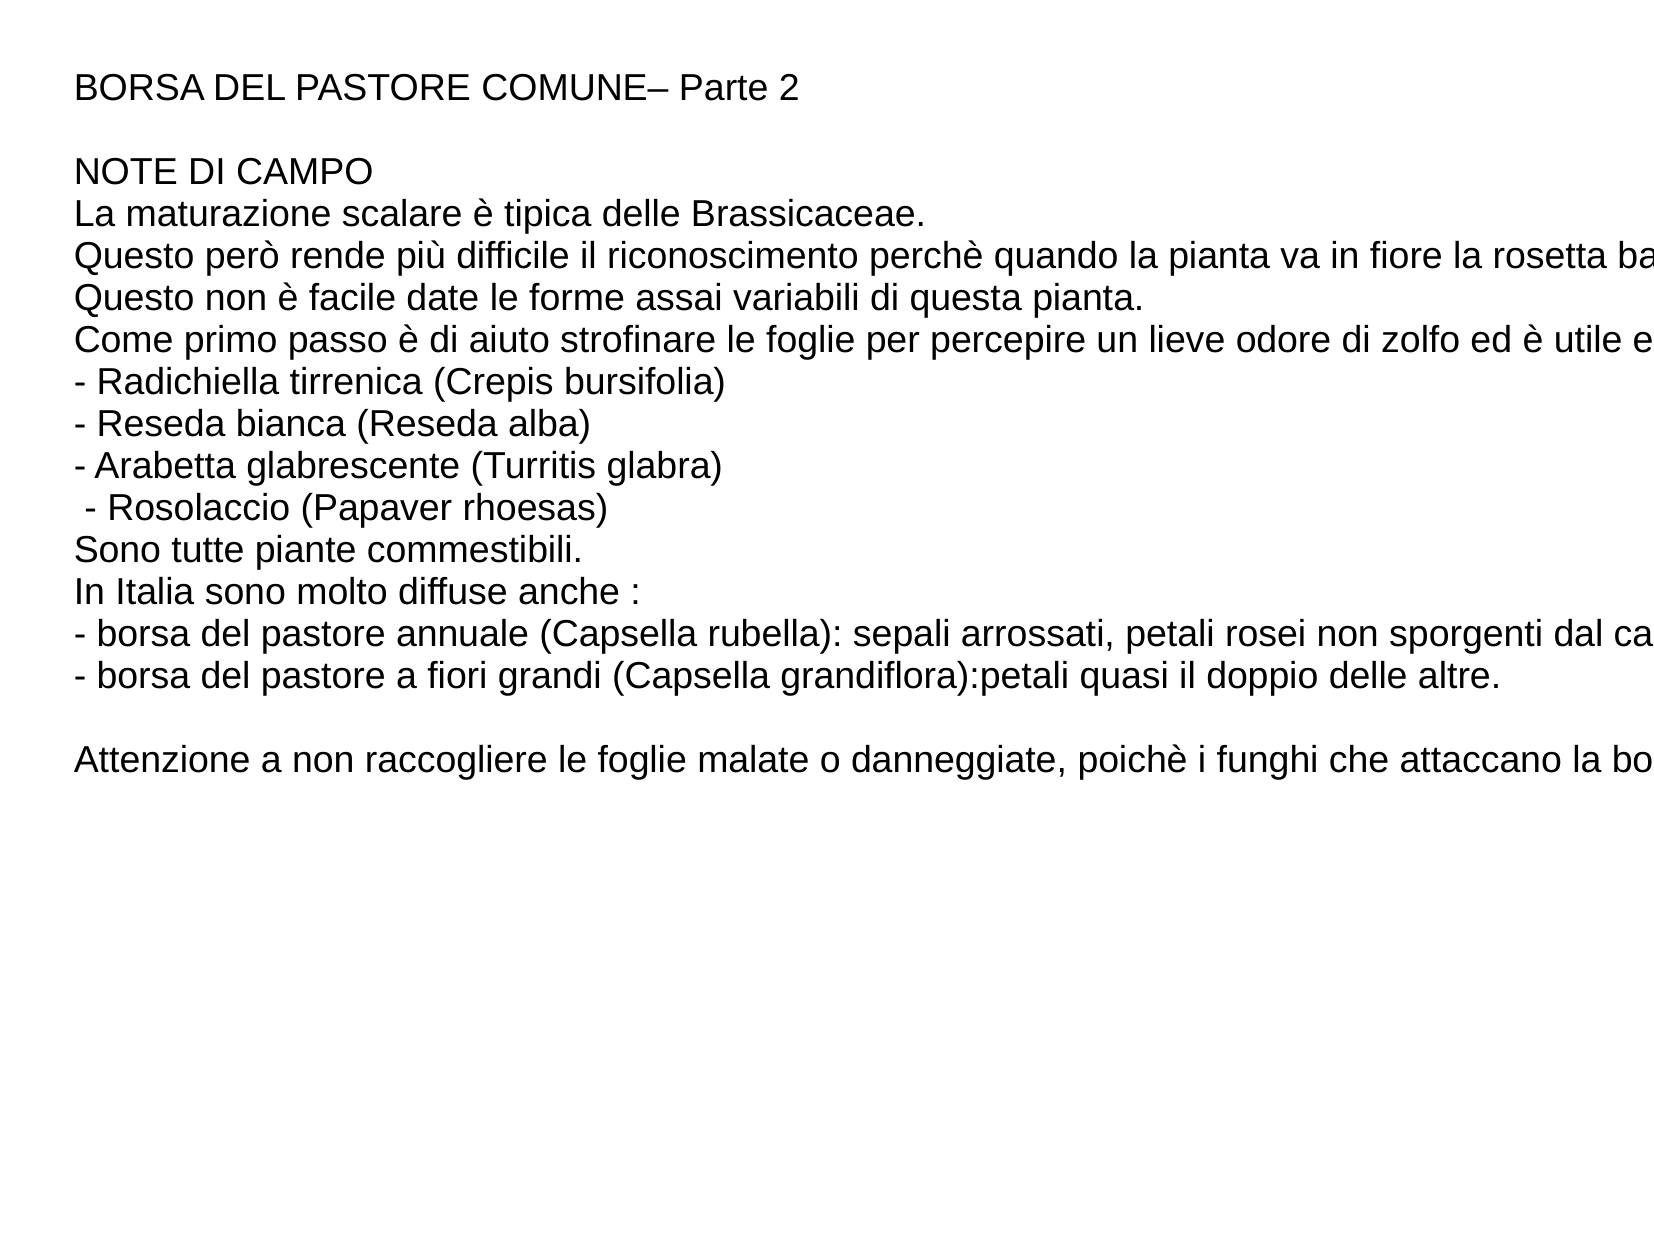

BORSA DEL PASTORE COMUNE– Parte 2
NOTE DI CAMPO
La maturazione scalare è tipica delle Brassicaceae.
Questo però rende più difficile il riconoscimento perchè quando la pianta va in fiore la rosetta basale inizia ad appassire e in breve scompare tutto. Quindi per raccogliere le gustose foglie di Capsella è necessario saperla identificare allo stato vegetativo.
Questo non è facile date le forme assai variabili di questa pianta.
Come primo passo è di aiuto strofinare le foglie per percepire un lieve odore di zolfo ed è utile escludere i sosia che producono lattice.
- Radichiella tirrenica (Crepis bursifolia)
- Reseda bianca (Reseda alba)
- Arabetta glabrescente (Turritis glabra)
 - Rosolaccio (Papaver rhoesas)
Sono tutte piante commestibili.
In Italia sono molto diffuse anche :
- borsa del pastore annuale (Capsella rubella): sepali arrossati, petali rosei non sporgenti dal calice
- borsa del pastore a fiori grandi (Capsella grandiflora):petali quasi il doppio delle altre.
Attenzione a non raccogliere le foglie malate o danneggiate, poichè i funghi che attaccano la borsa del pastore contengono spesso micotossine.